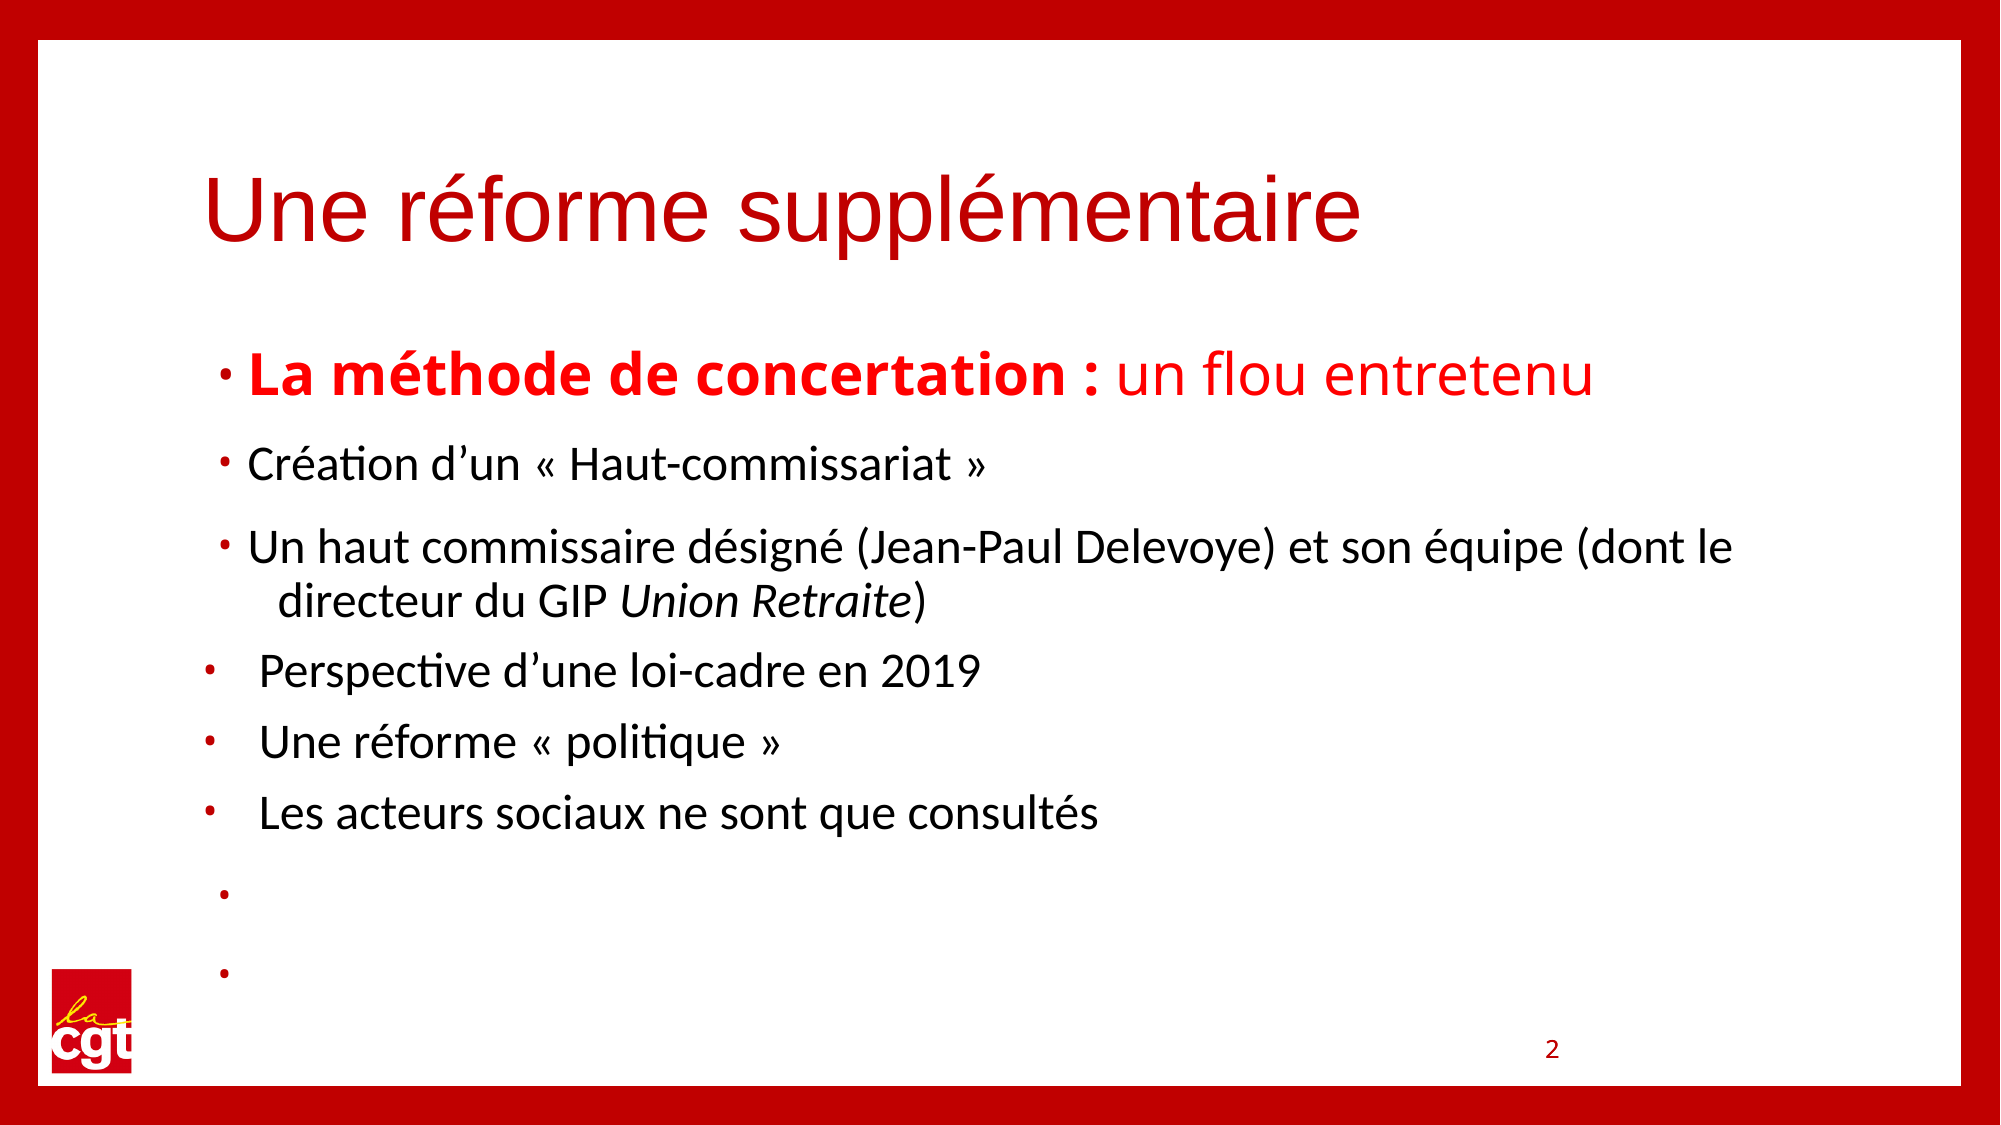

# Une réforme supplémentaire
La méthode de concertation : un flou entretenu
Création d’un « Haut-commissariat »
Un haut commissaire désigné (Jean-Paul Delevoye) et son équipe (dont le directeur du GIP Union Retraite)
Perspective d’une loi-cadre en 2019
Une réforme « politique »
Les acteurs sociaux ne sont que consultés